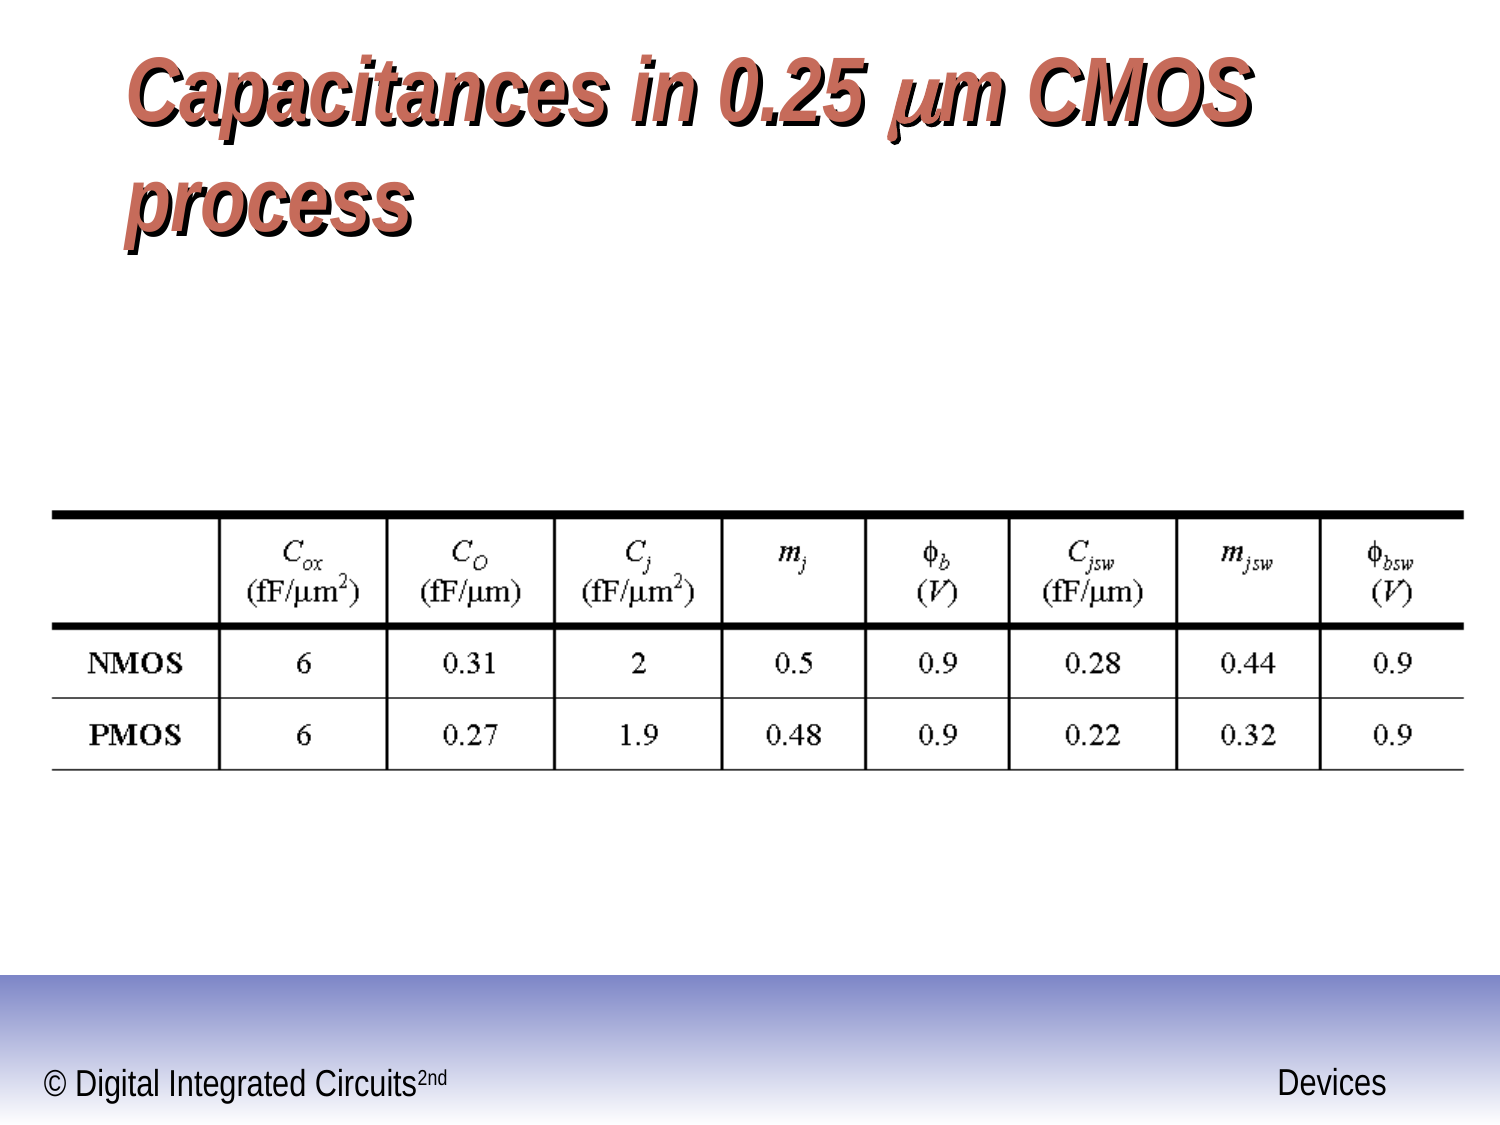

# Capacitances in 0.25 m CMOS process